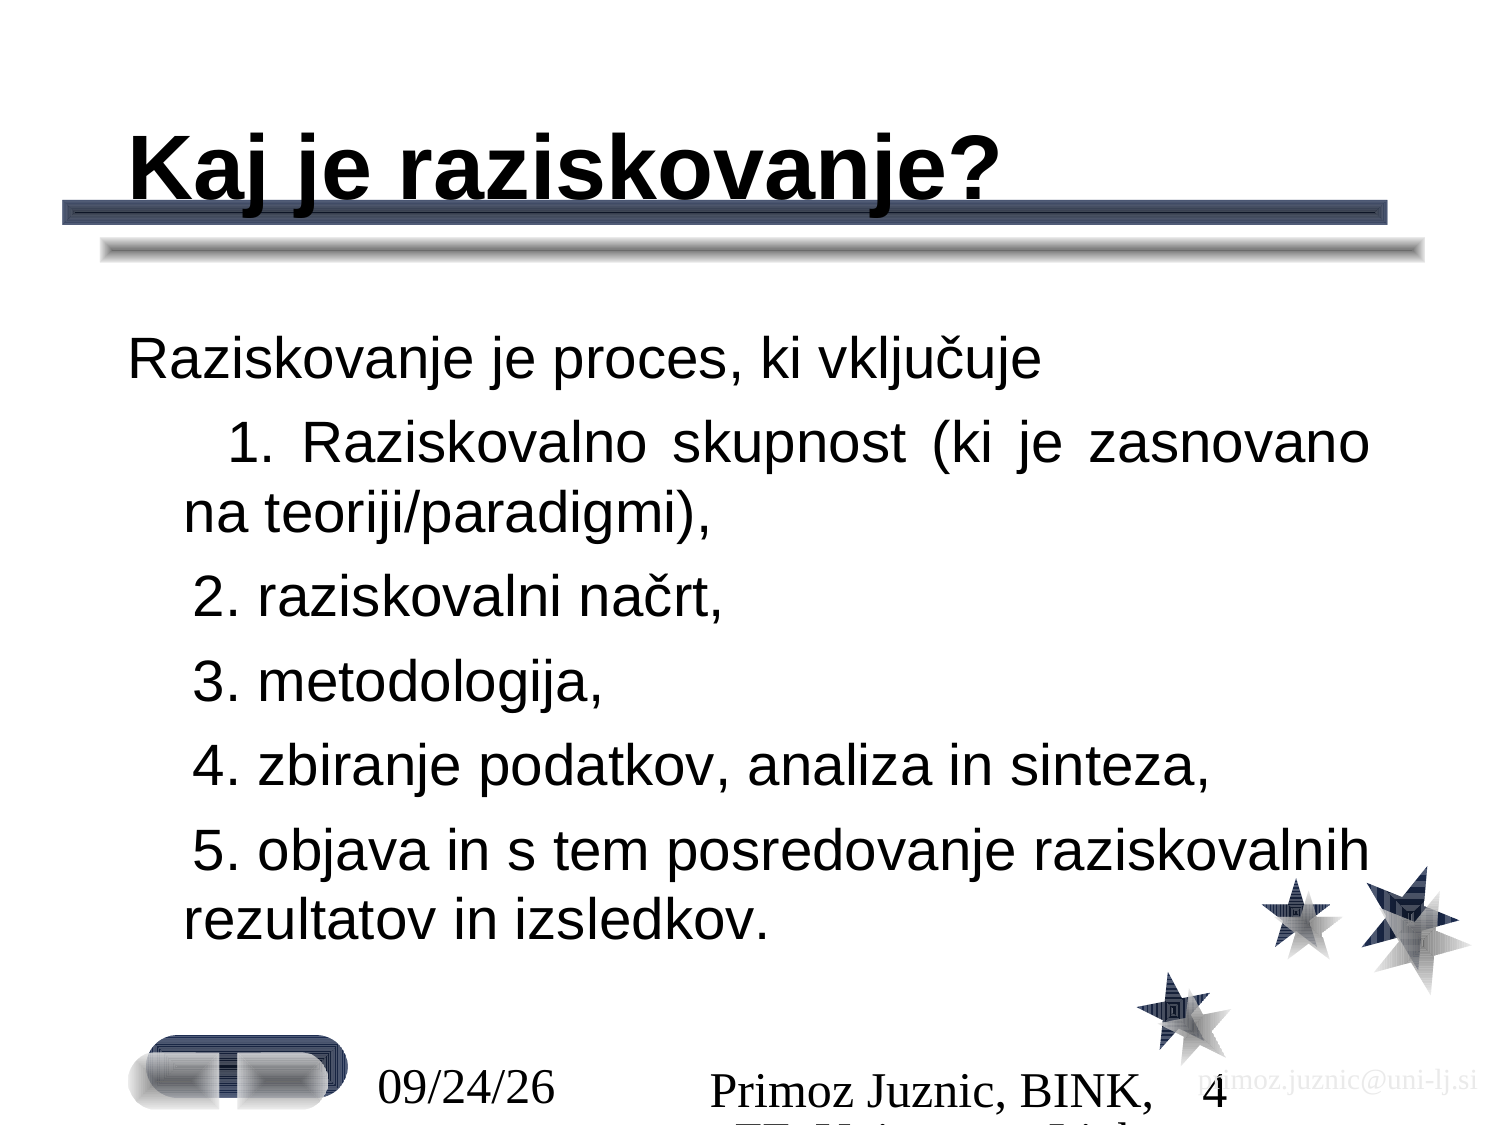

# Kaj je raziskovanje?
Raziskovanje je proces, ki vključuje
 1. Raziskovalno skupnost (ki je zasnovano na teoriji/paradigmi),
 2. raziskovalni načrt,
 3. metodologija,
 4. zbiranje podatkov, analiza in sinteza,
 5. objava in s tem posredovanje raziskovalnih rezultatov in izsledkov.
Primoz Juznic, BINK, FF, Univerza v Ljubljani
4